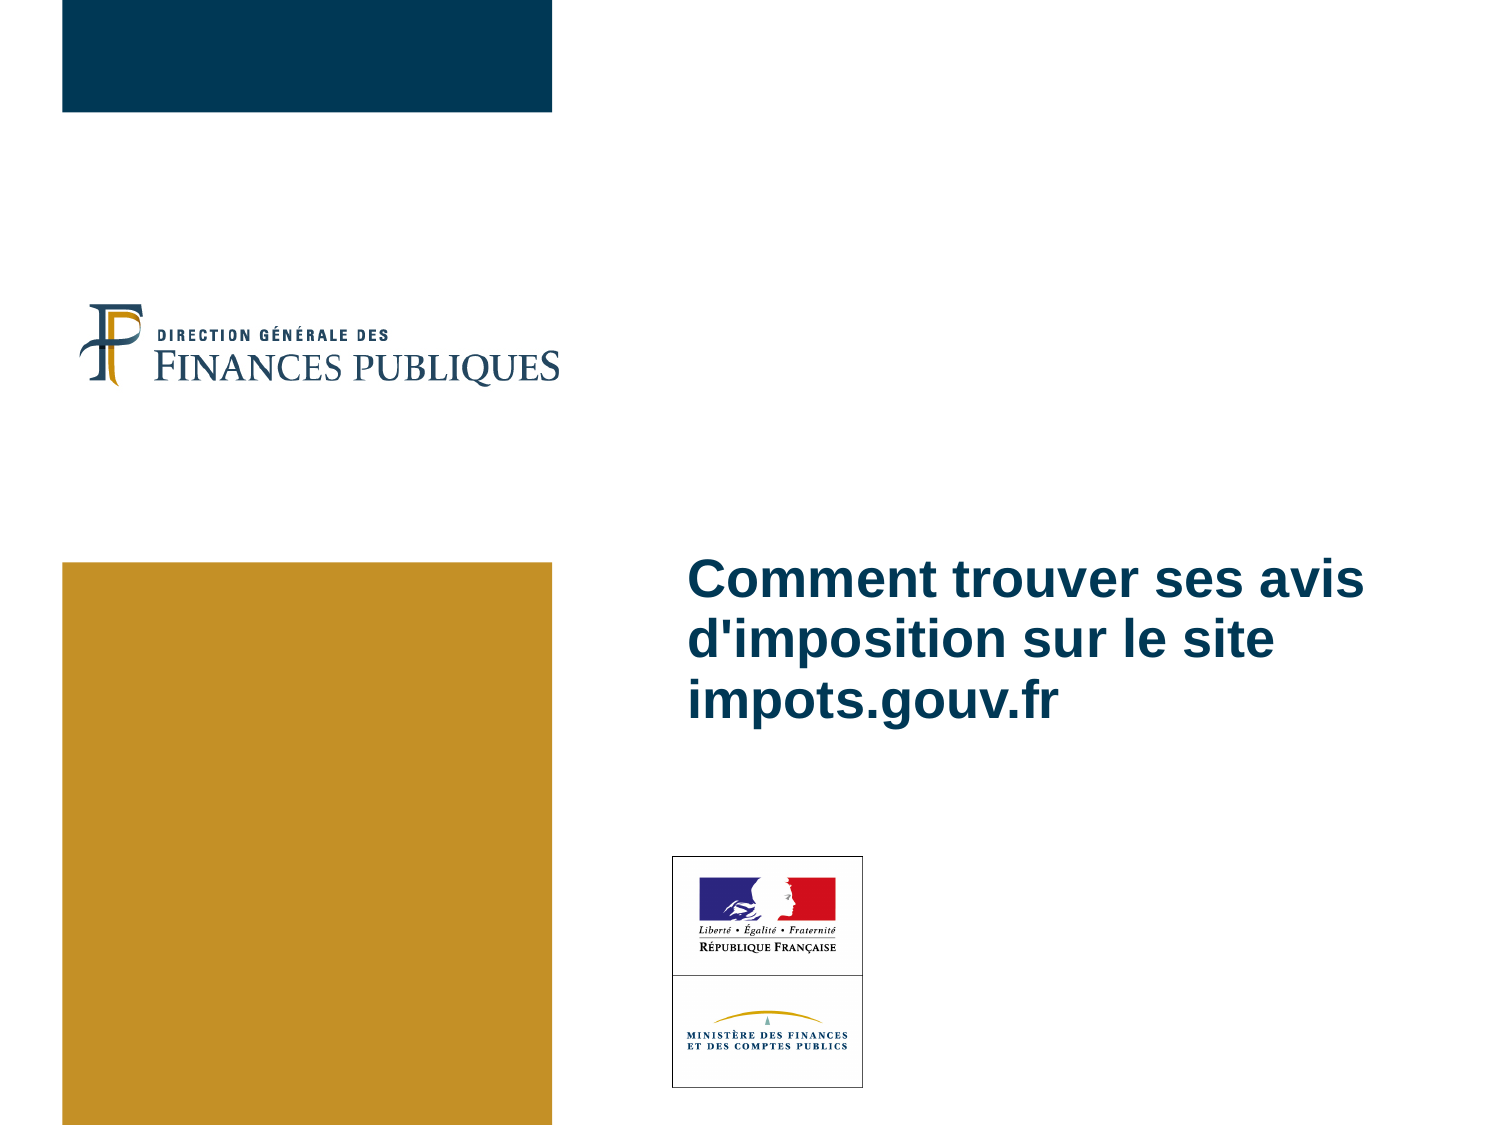

# Comment trouver ses avis d'imposition sur le site impots.gouv.fr